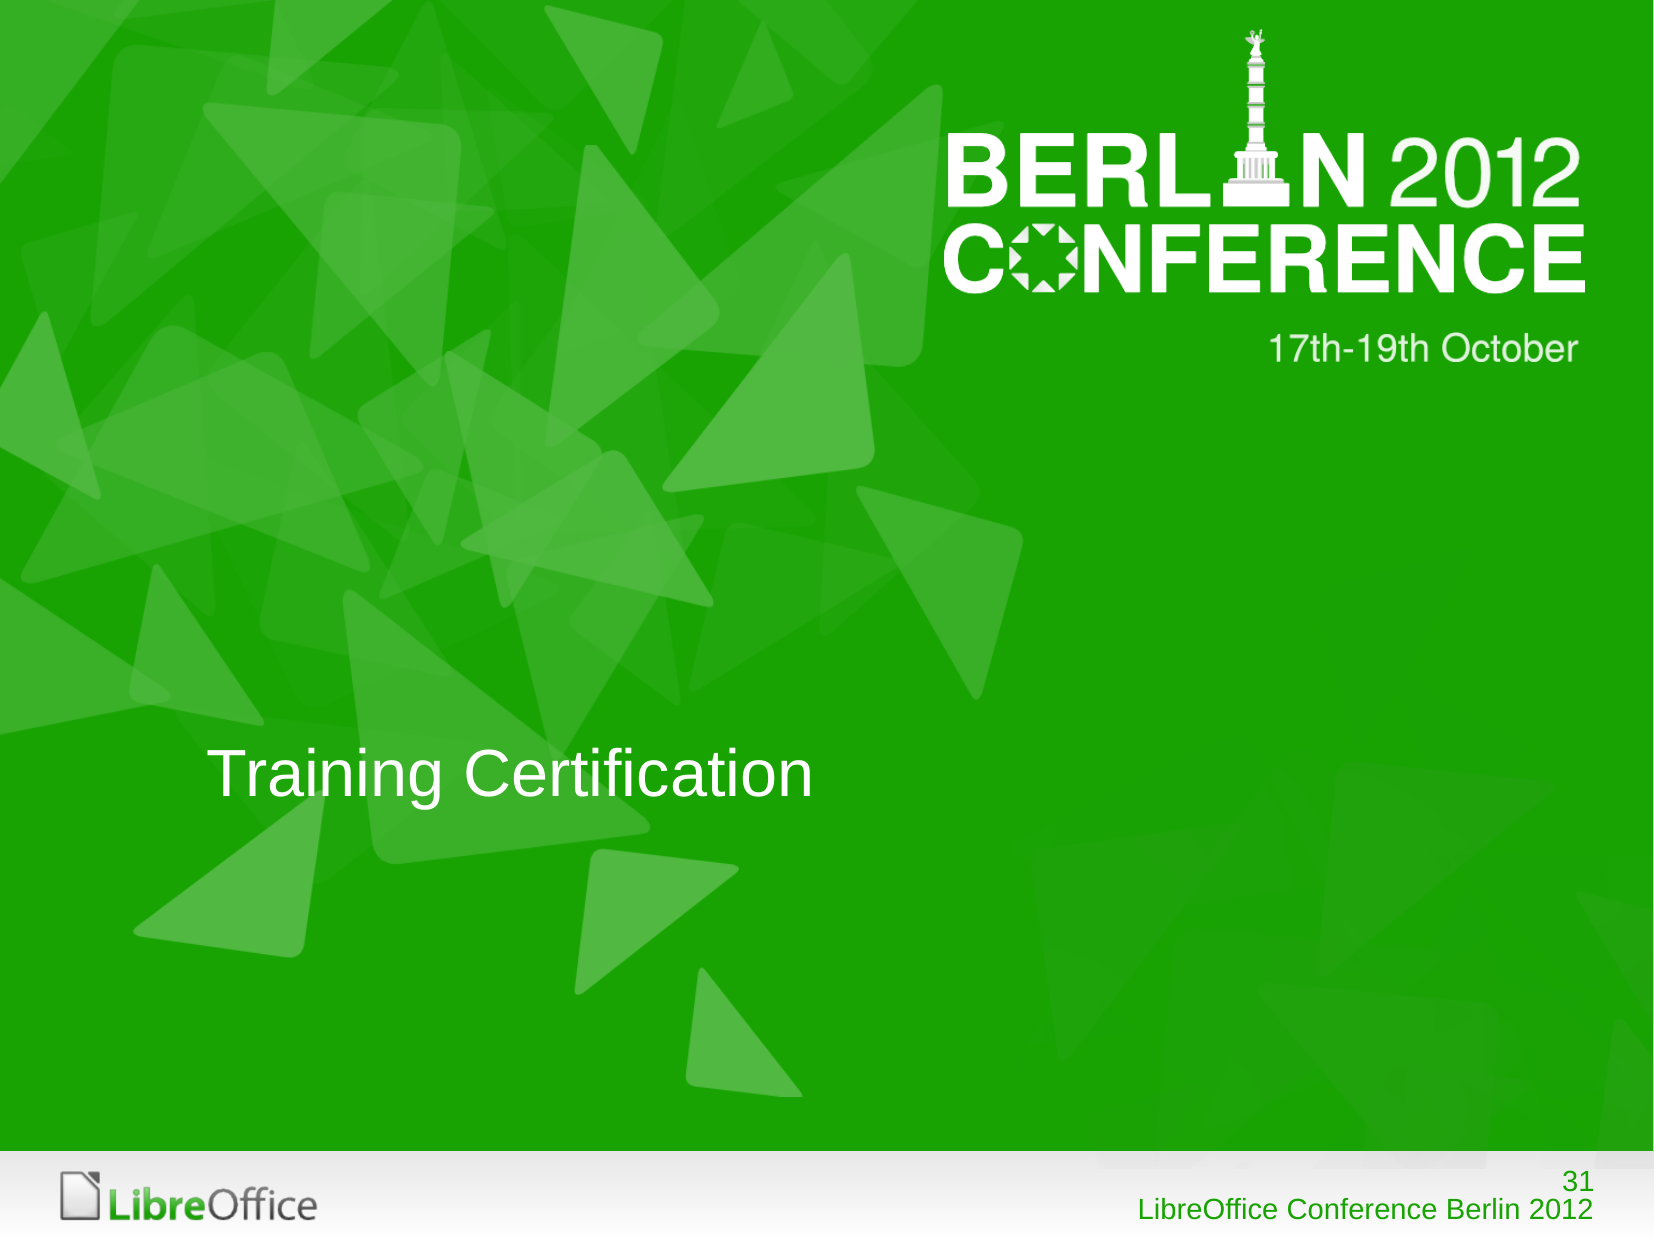

# Training Certification
31
LibreOffice Conference Berlin 2012